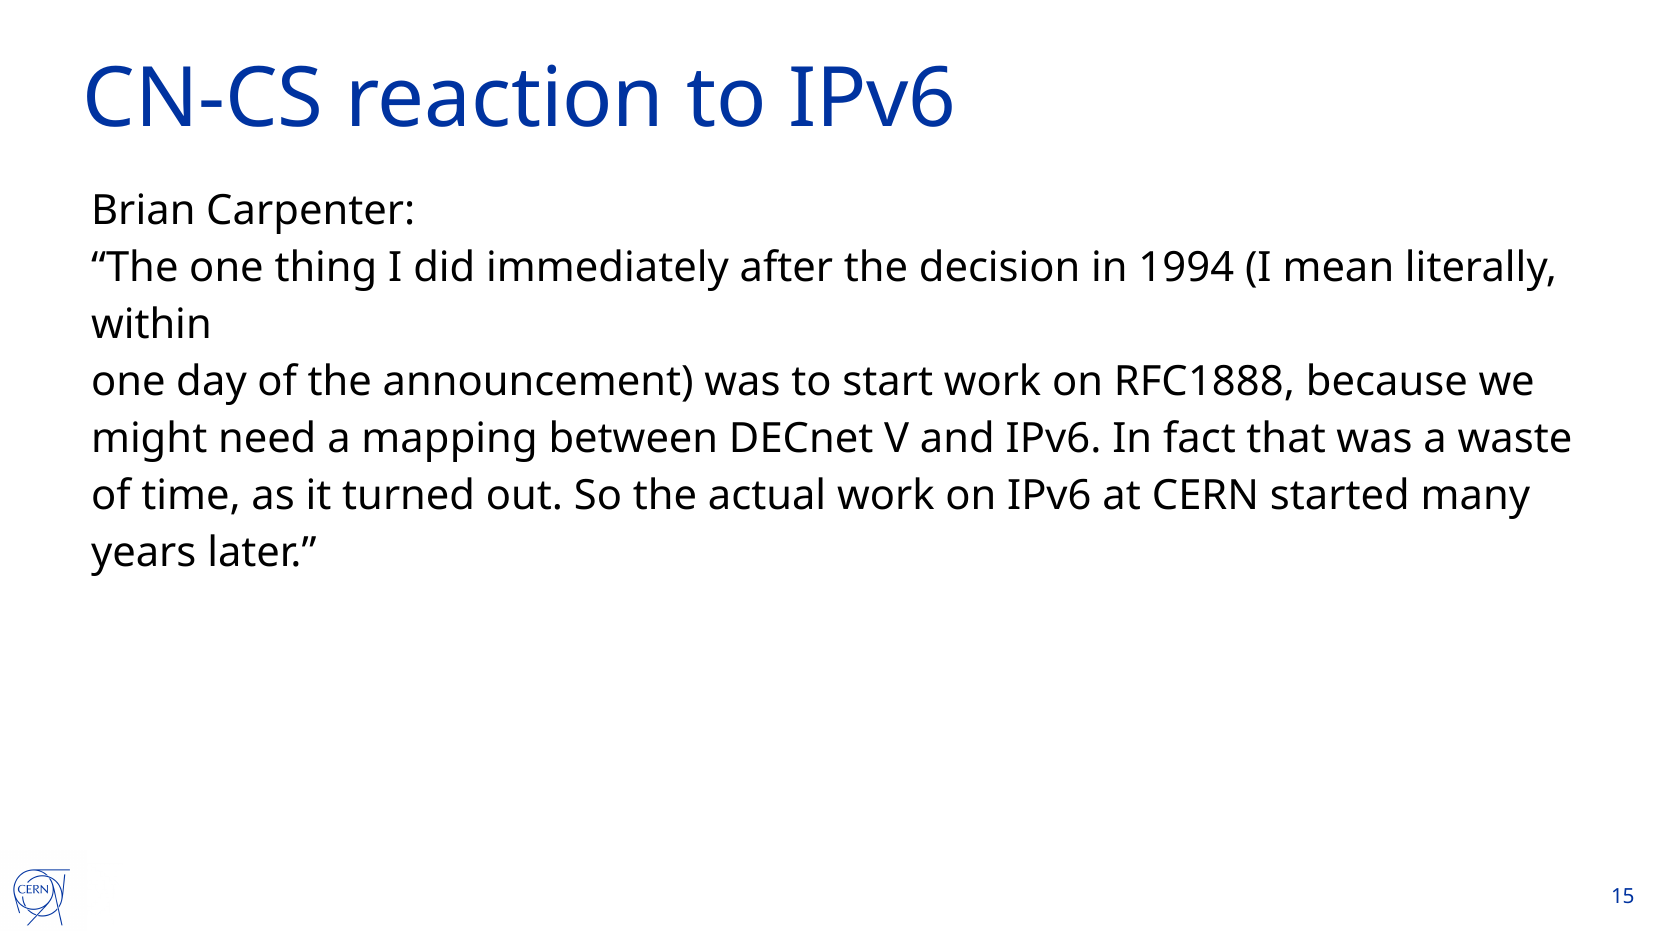

# CN-CS reaction to IPv6
Brian Carpenter:
“The one thing I did immediately after the decision in 1994 (I mean literally, within
one day of the announcement) was to start work on RFC1888, because we might need a mapping between DECnet V and IPv6. In fact that was a waste of time, as it turned out. So the actual work on IPv6 at CERN started many years later.”